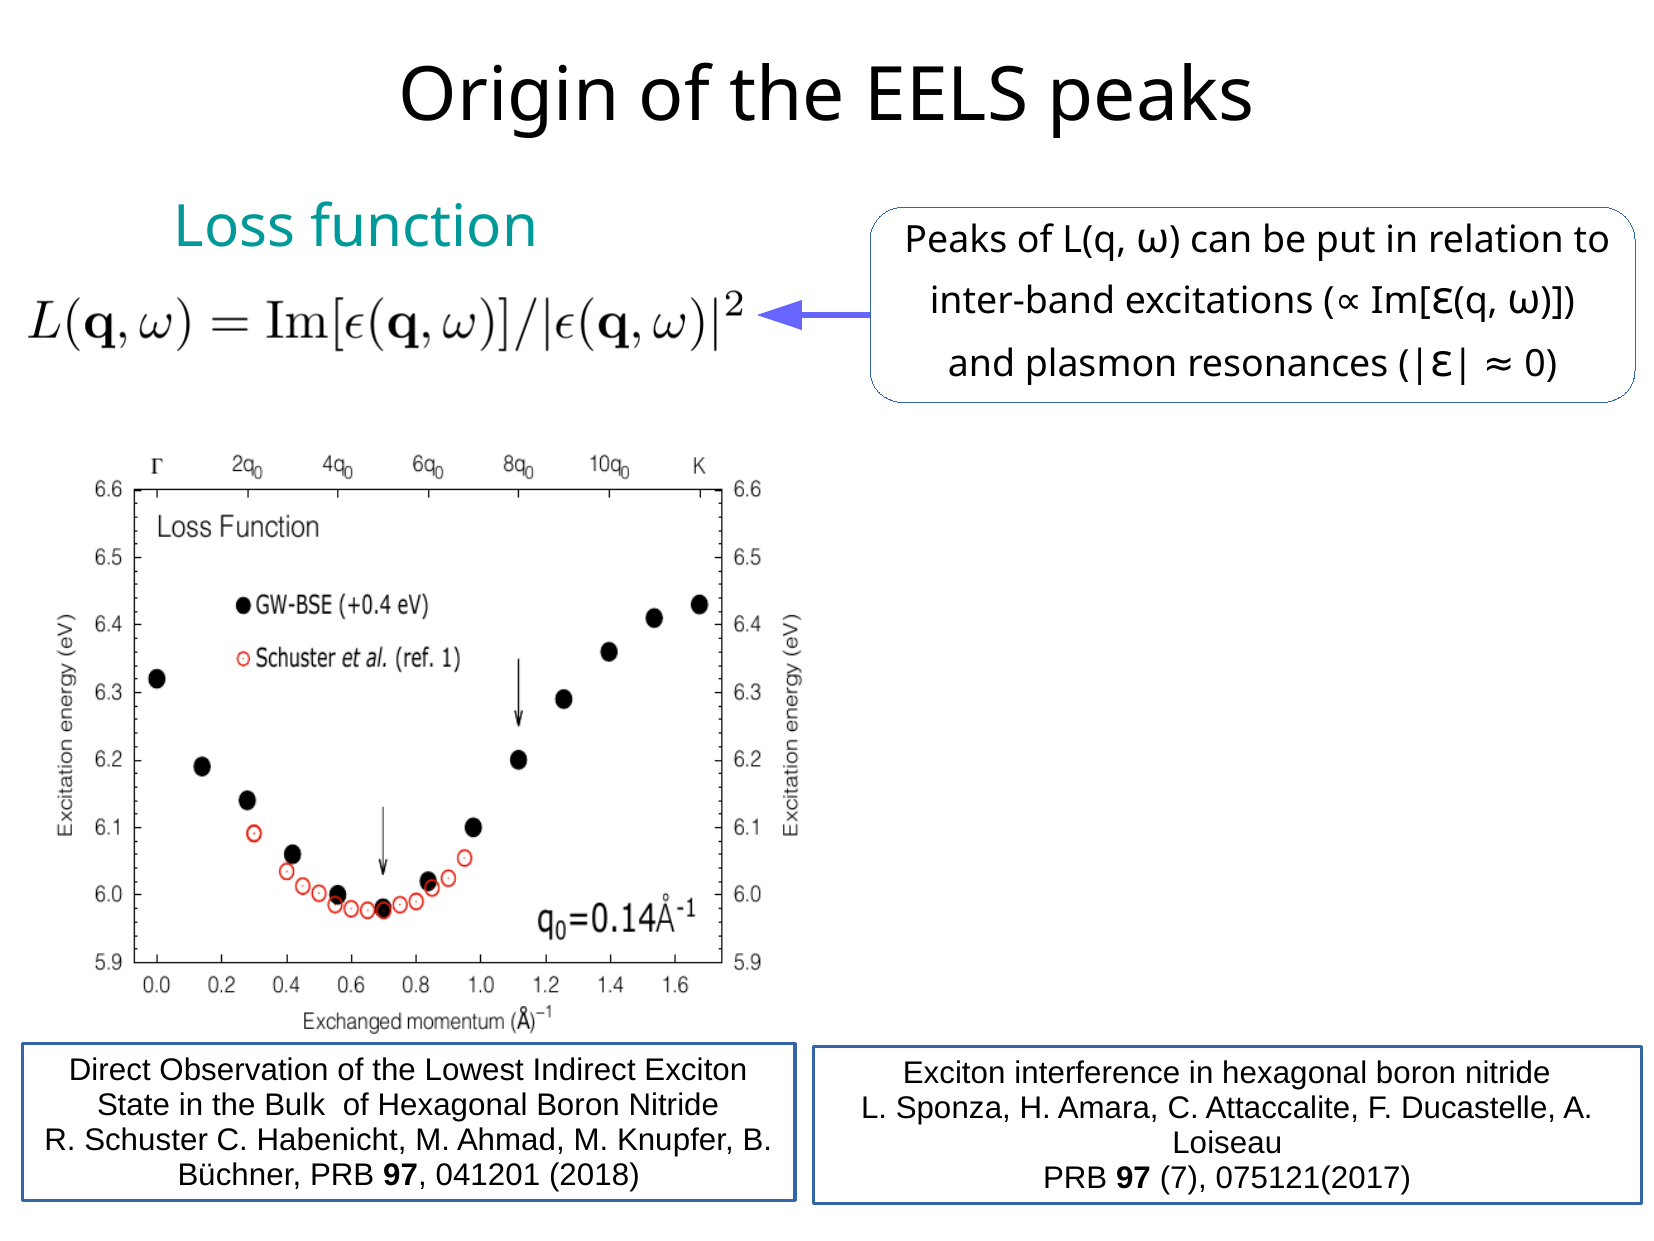

# Origin of the EELS peaks
Loss function
 Peaks of L(q, ω) can be put in relation to inter-band excitations (∝ Im[ε(q, ω)])
and plasmon resonances (|ε| ≈ 0)
Direct Observation of the Lowest Indirect Exciton State in the Bulk of Hexagonal Boron Nitride
R. Schuster C. Habenicht, M. Ahmad, M. Knupfer, B. Büchner, PRB 97, 041201 (2018)
Exciton interference in hexagonal boron nitride
L. Sponza, H. Amara, C. Attaccalite, F. Ducastelle, A. Loiseau
PRB 97 (7), 075121(2017)